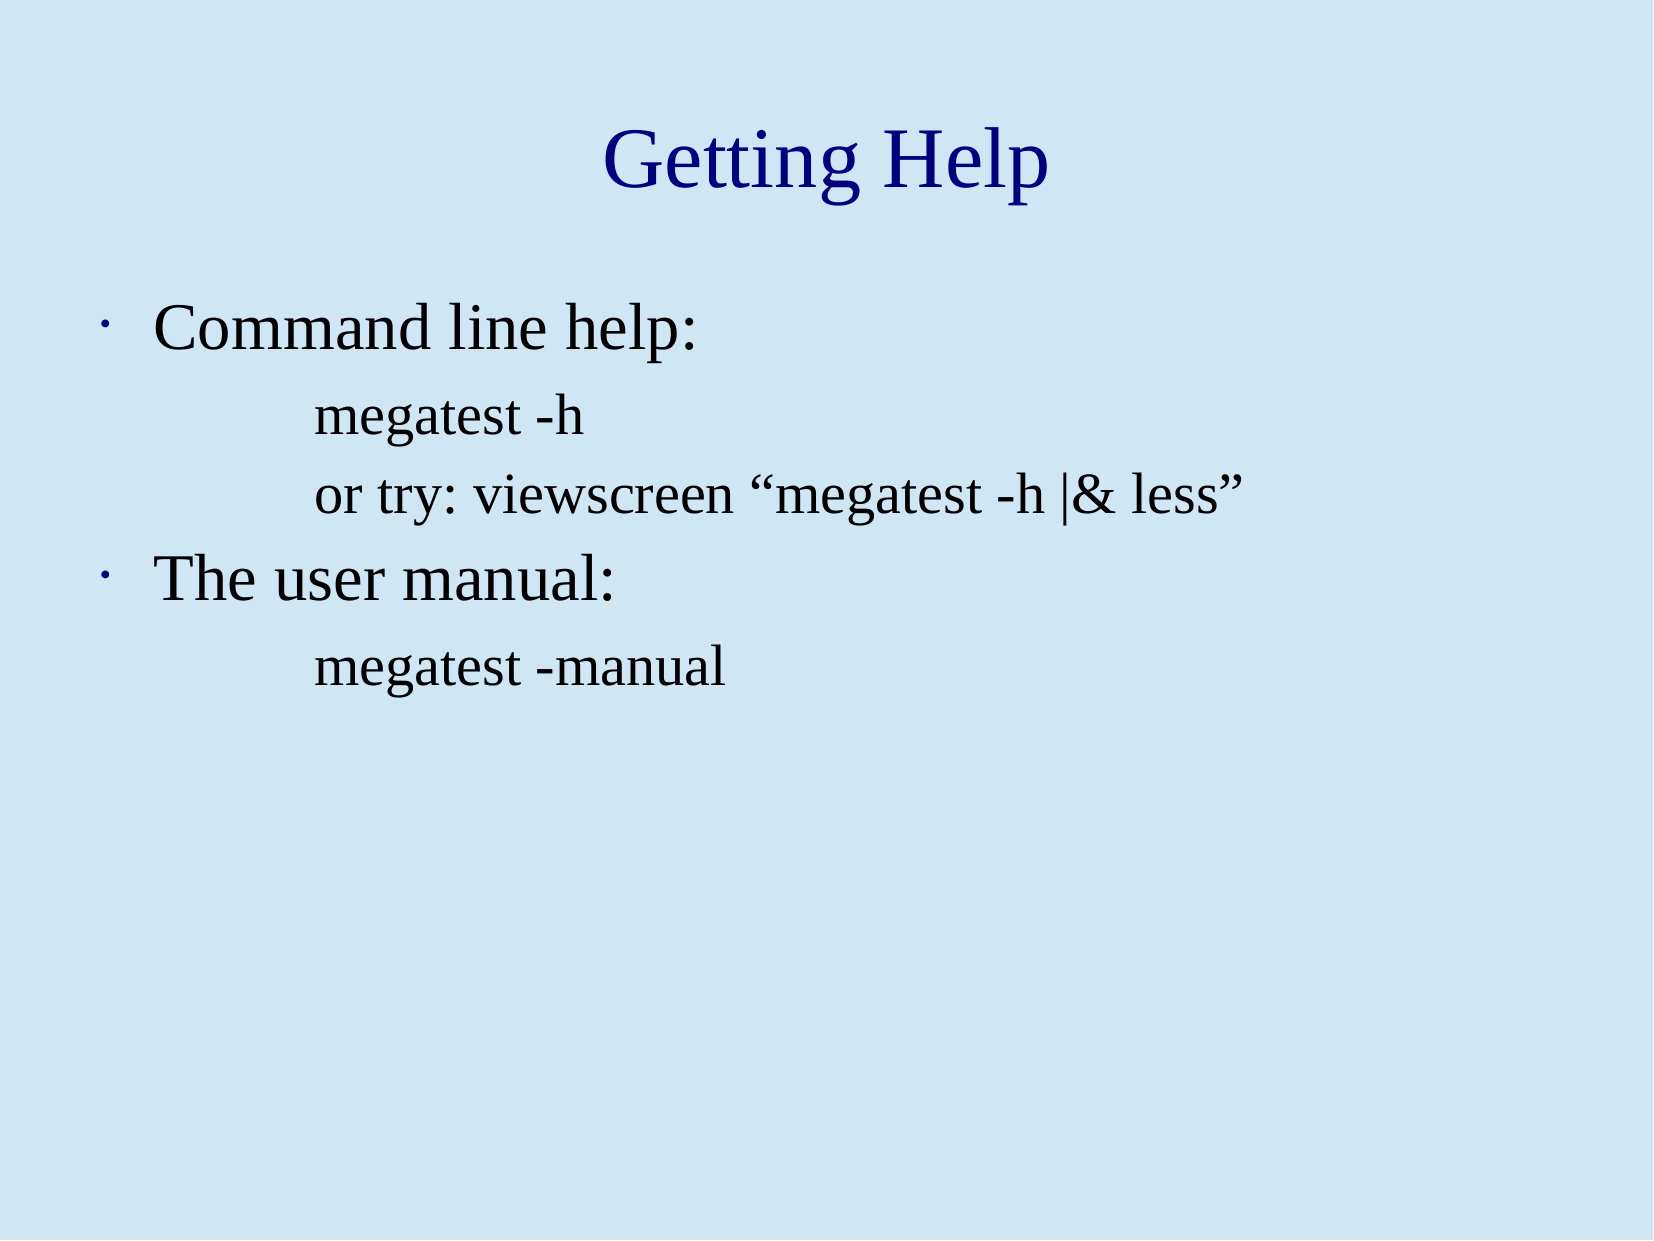

# Getting Help
Command line help:
megatest -h
or try: viewscreen “megatest -h |& less”
The user manual:
megatest -manual